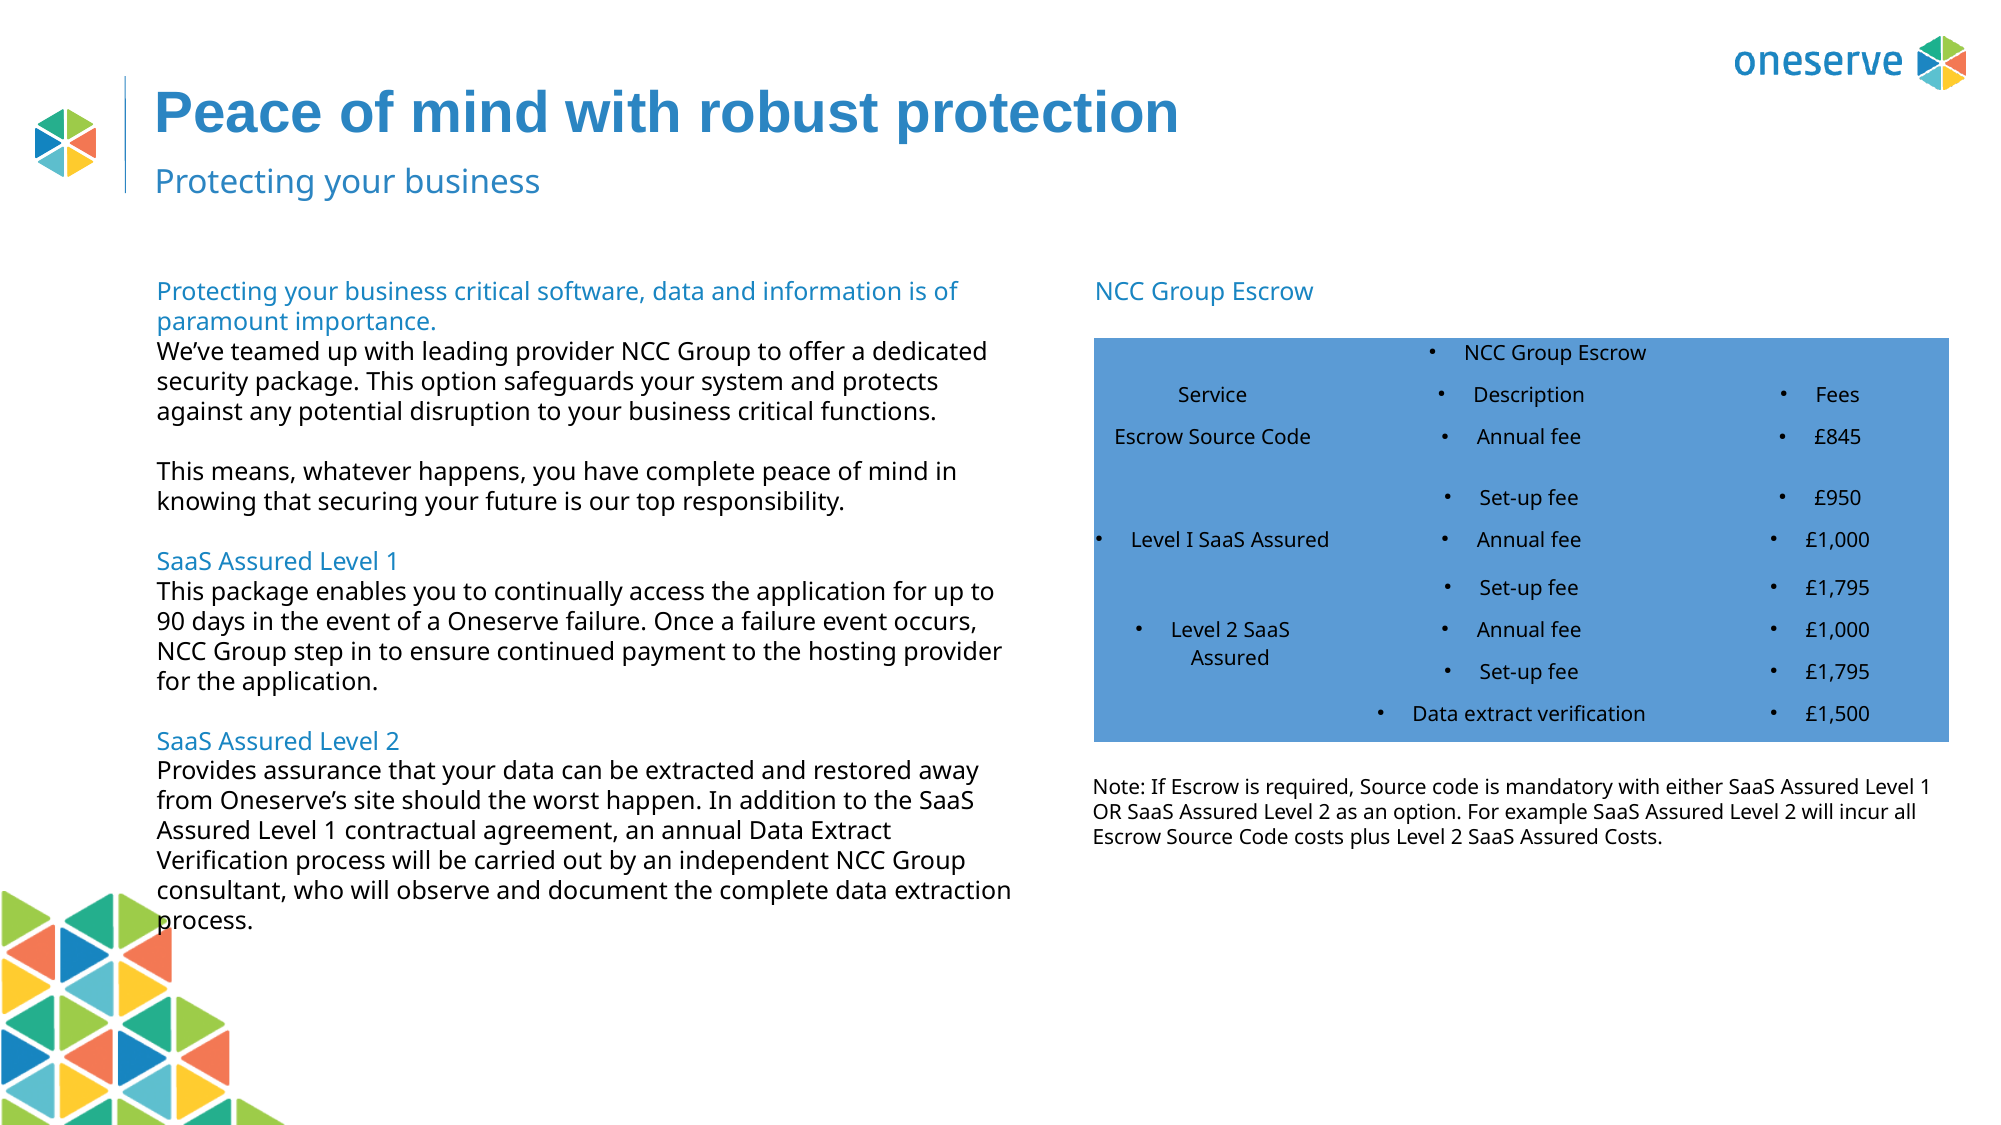

Peace of mind with robust protection
Protecting your business
Protecting your business critical software, data and information is of paramount importance.
We’ve teamed up with leading provider NCC Group to offer a dedicated security package. This option safeguards your system and protects against any potential disruption to your business critical functions.
This means, whatever happens, you have complete peace of mind in knowing that securing your future is our top responsibility.
SaaS Assured Level 1
This package enables you to continually access the application for up to 90 days in the event of a Oneserve failure. Once a failure event occurs, NCC Group step in to ensure continued payment to the hosting provider for the application.
SaaS Assured Level 2
Provides assurance that your data can be extracted and restored away from Oneserve’s site should the worst happen. In addition to the SaaS Assured Level 1 contractual agreement, an annual Data Extract Verification process will be carried out by an independent NCC Group consultant, who will observe and document the complete data extraction process.
NCC Group Escrow
| NCC Group Escrow | | |
| --- | --- | --- |
| Service | Description | Fees |
| Escrow Source Code | Annual fee | £845 |
| | Set-up fee | £950 |
| Level I SaaS Assured | Annual fee | £1,000 |
| | Set-up fee | £1,795 |
| Level 2 SaaS Assured | Annual fee | £1,000 |
| | Set-up fee | £1,795 |
| | Data extract verification | £1,500 |
Note: If Escrow is required, Source code is mandatory with either SaaS Assured Level 1 OR SaaS Assured Level 2 as an option. For example SaaS Assured Level 2 will incur all Escrow Source Code costs plus Level 2 SaaS Assured Costs.